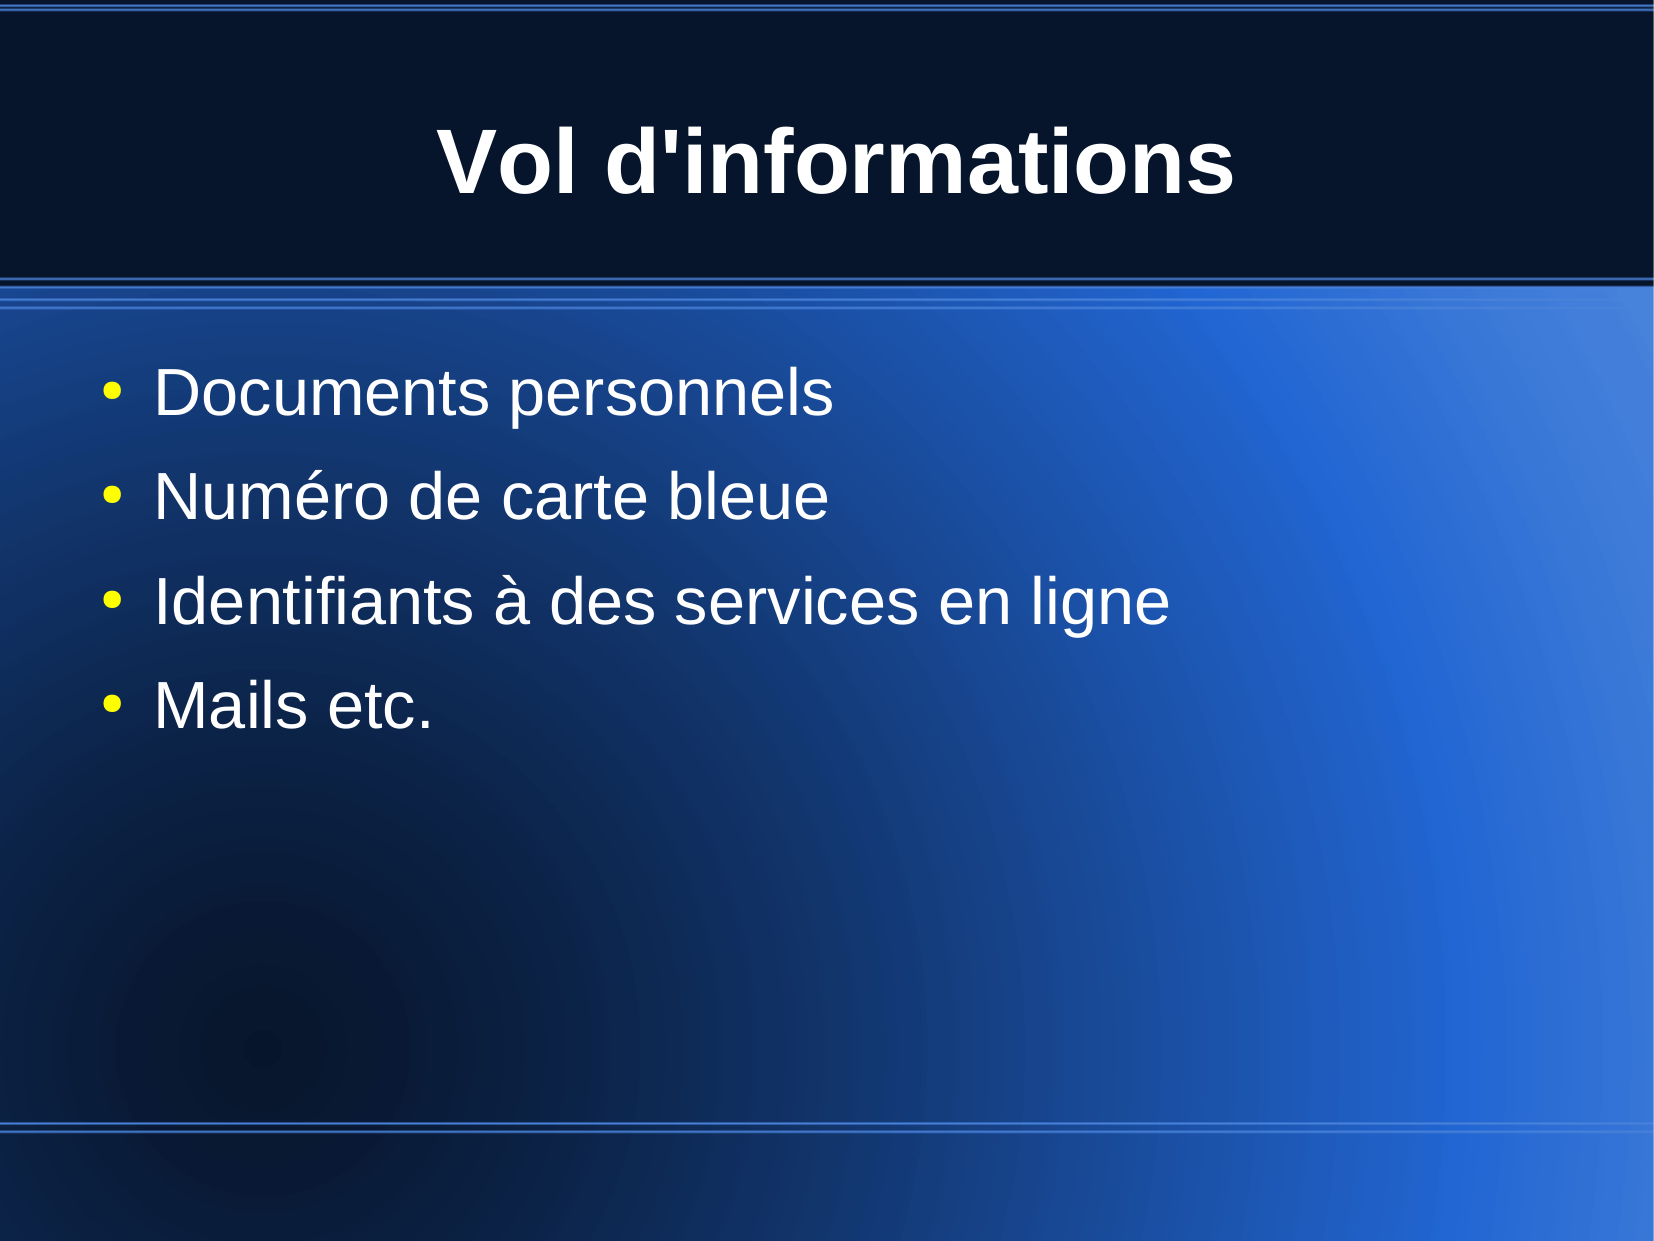

# Vol d'informations
Documents personnels
Numéro de carte bleue
Identifiants à des services en ligne
Mails etc.